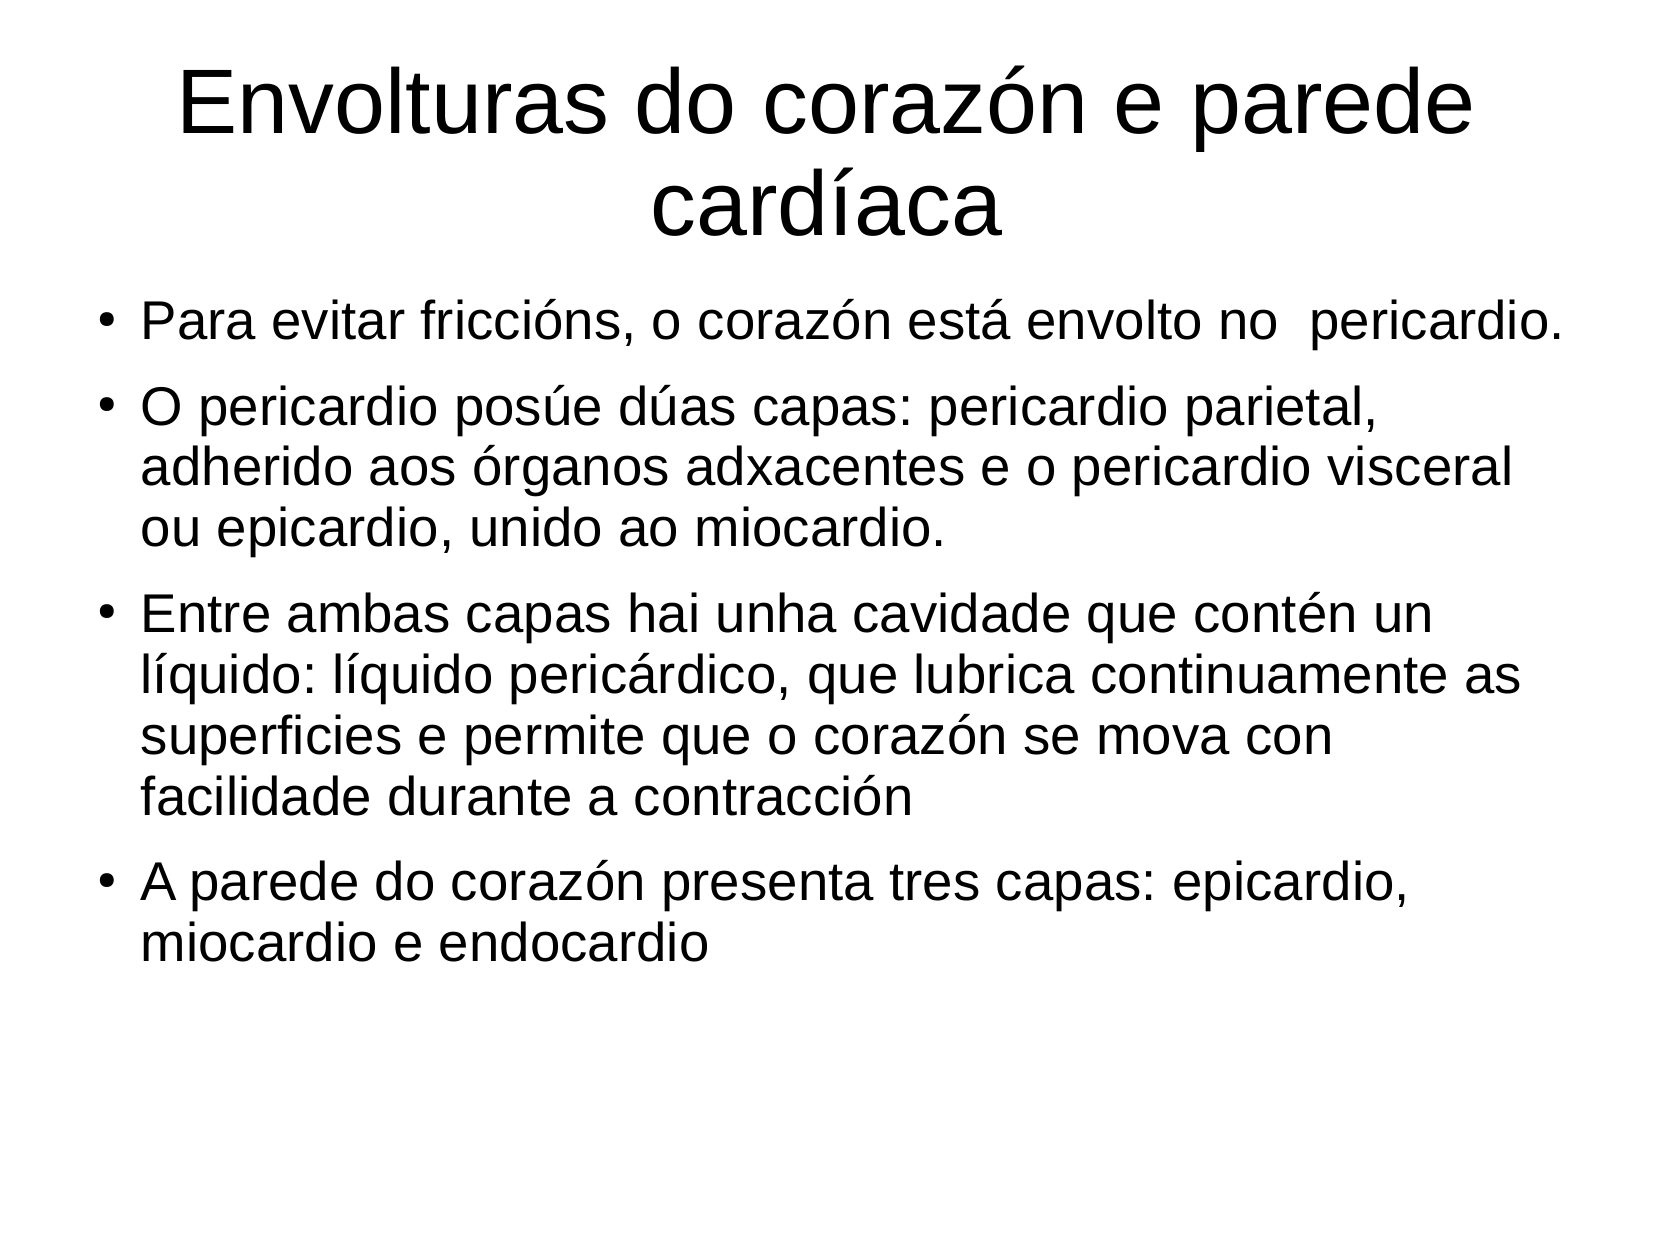

# Envolturas do corazón e parede cardíaca
Para evitar friccións, o corazón está envolto no pericardio.
O pericardio posúe dúas capas: pericardio parietal, adherido aos órganos adxacentes e o pericardio visceral ou epicardio, unido ao miocardio.
Entre ambas capas hai unha cavidade que contén un líquido: líquido pericárdico, que lubrica continuamente as superficies e permite que o corazón se mova con facilidade durante a contracción
A parede do corazón presenta tres capas: epicardio, miocardio e endocardio